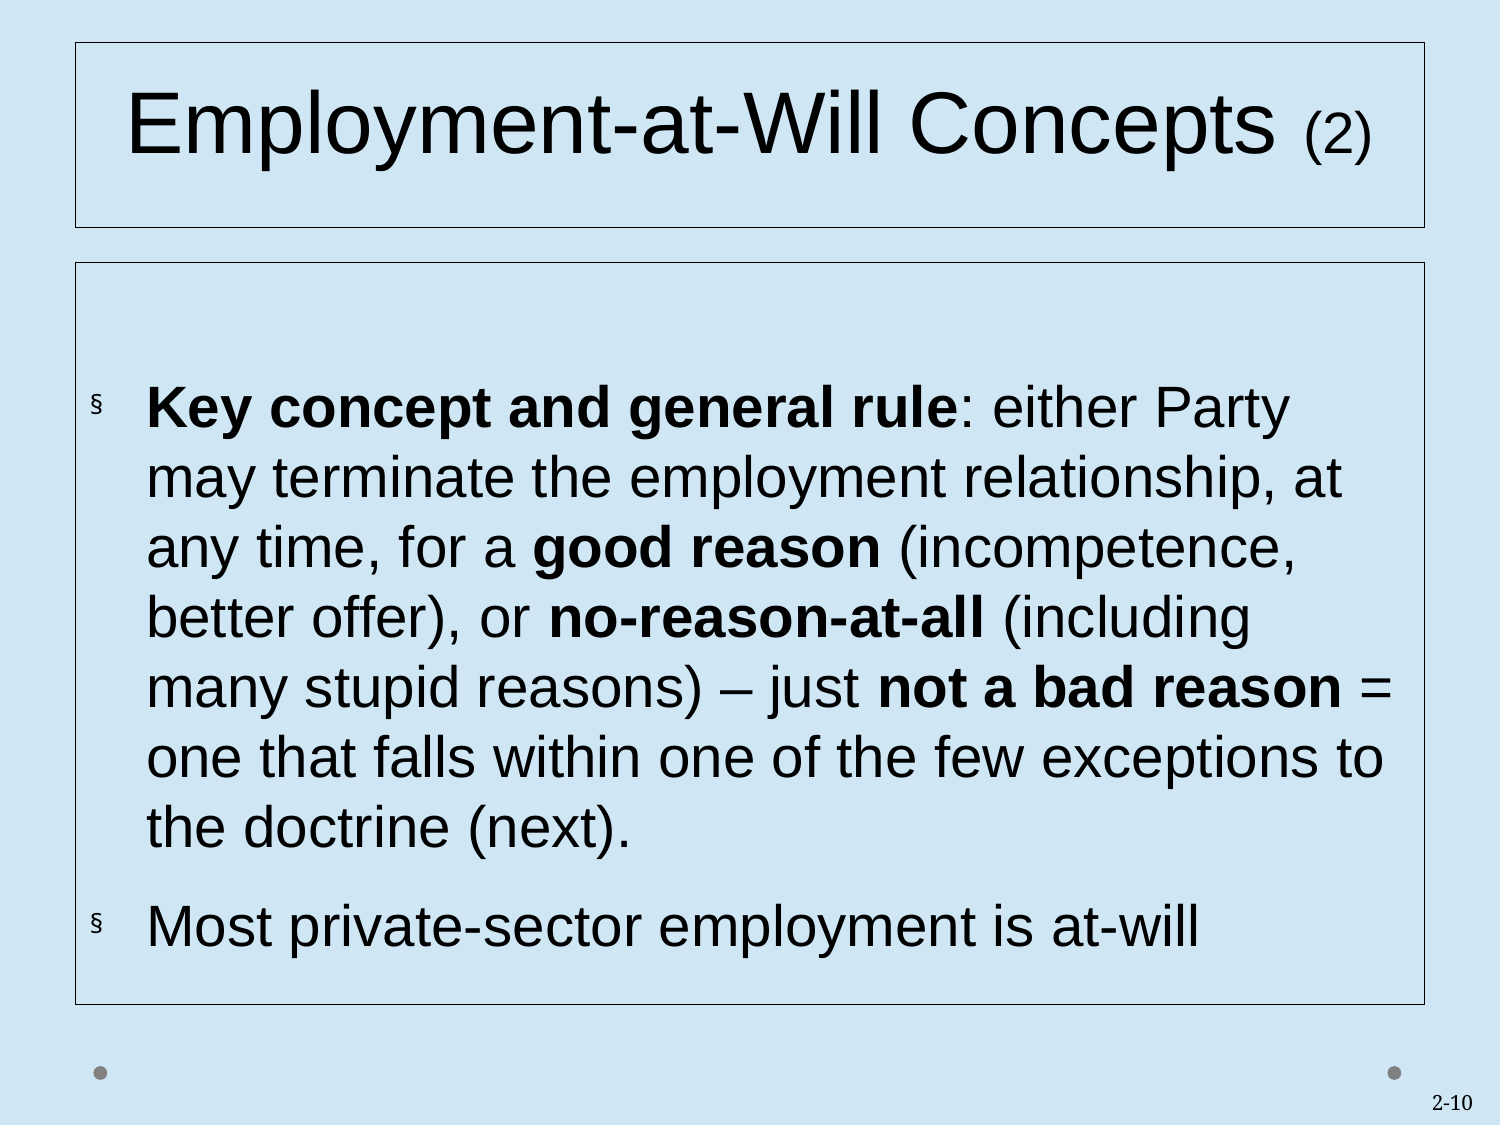

# Employment-at-Will Concepts (2)
Key concept and general rule: either Party may terminate the employment relationship, at any time, for a good reason (incompetence, better offer), or no-reason-at-all (including many stupid reasons) – just not a bad reason = one that falls within one of the few exceptions to the doctrine (next).
Most private-sector employment is at-will